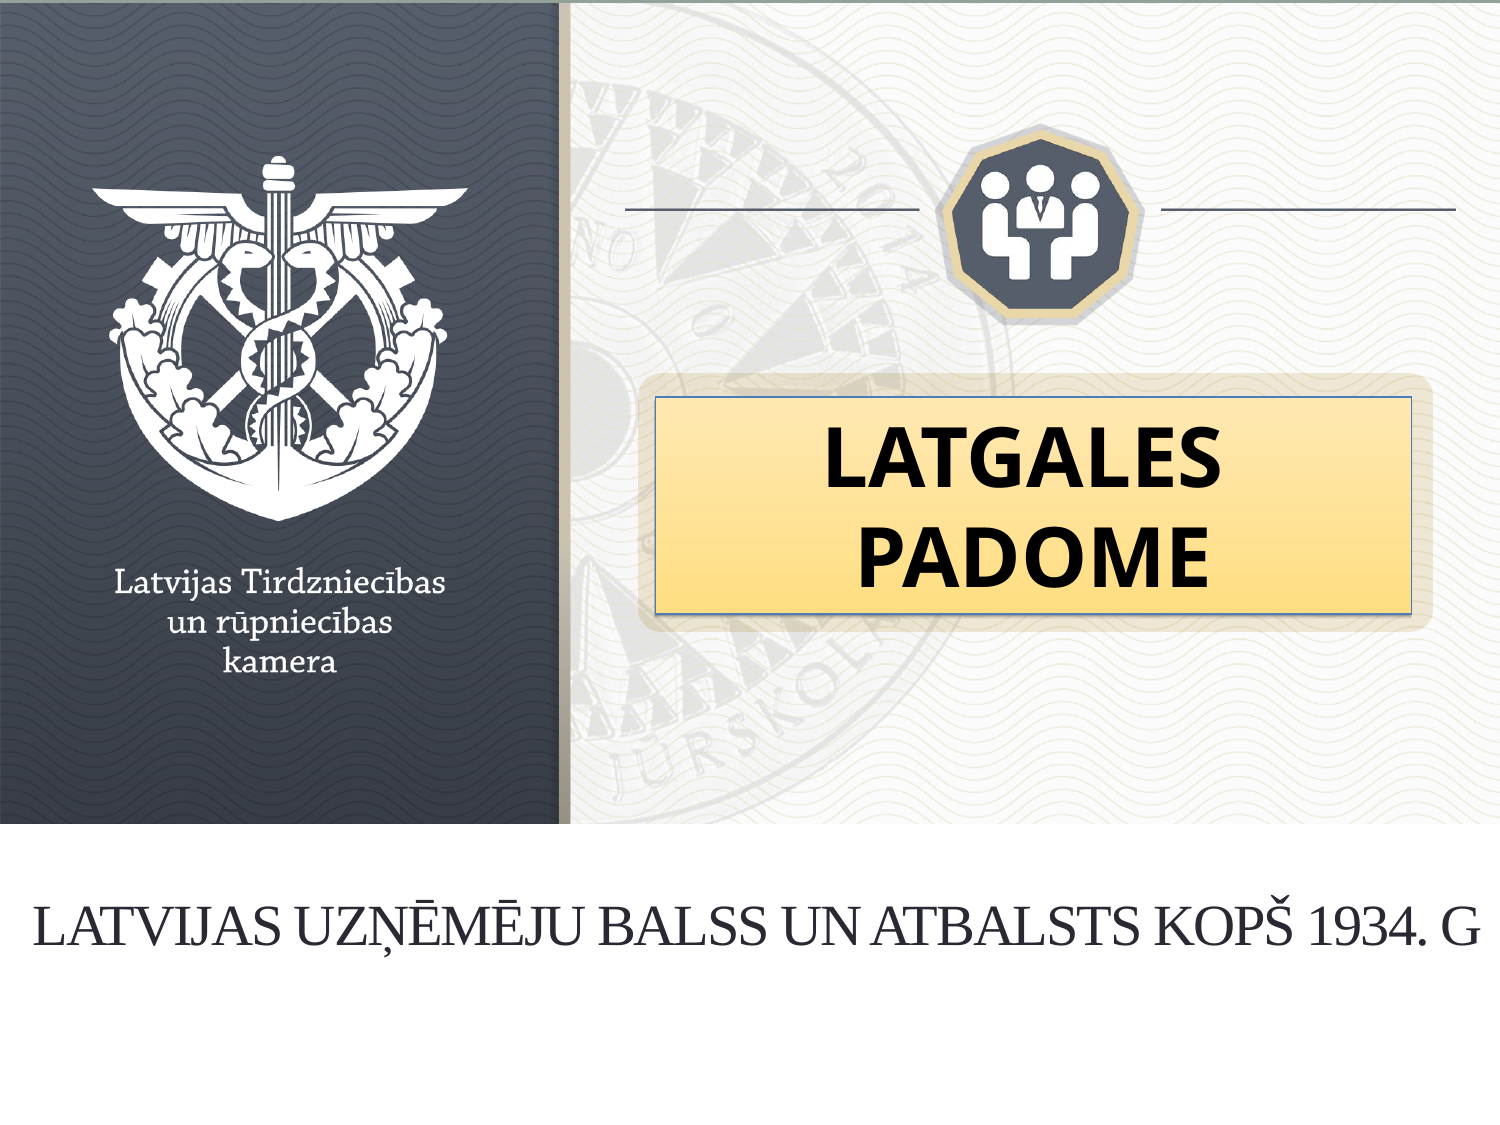

LATGALES
PADOME
# Latvijas Uzņēmēju Balss un atbalsts kopš 1934. g